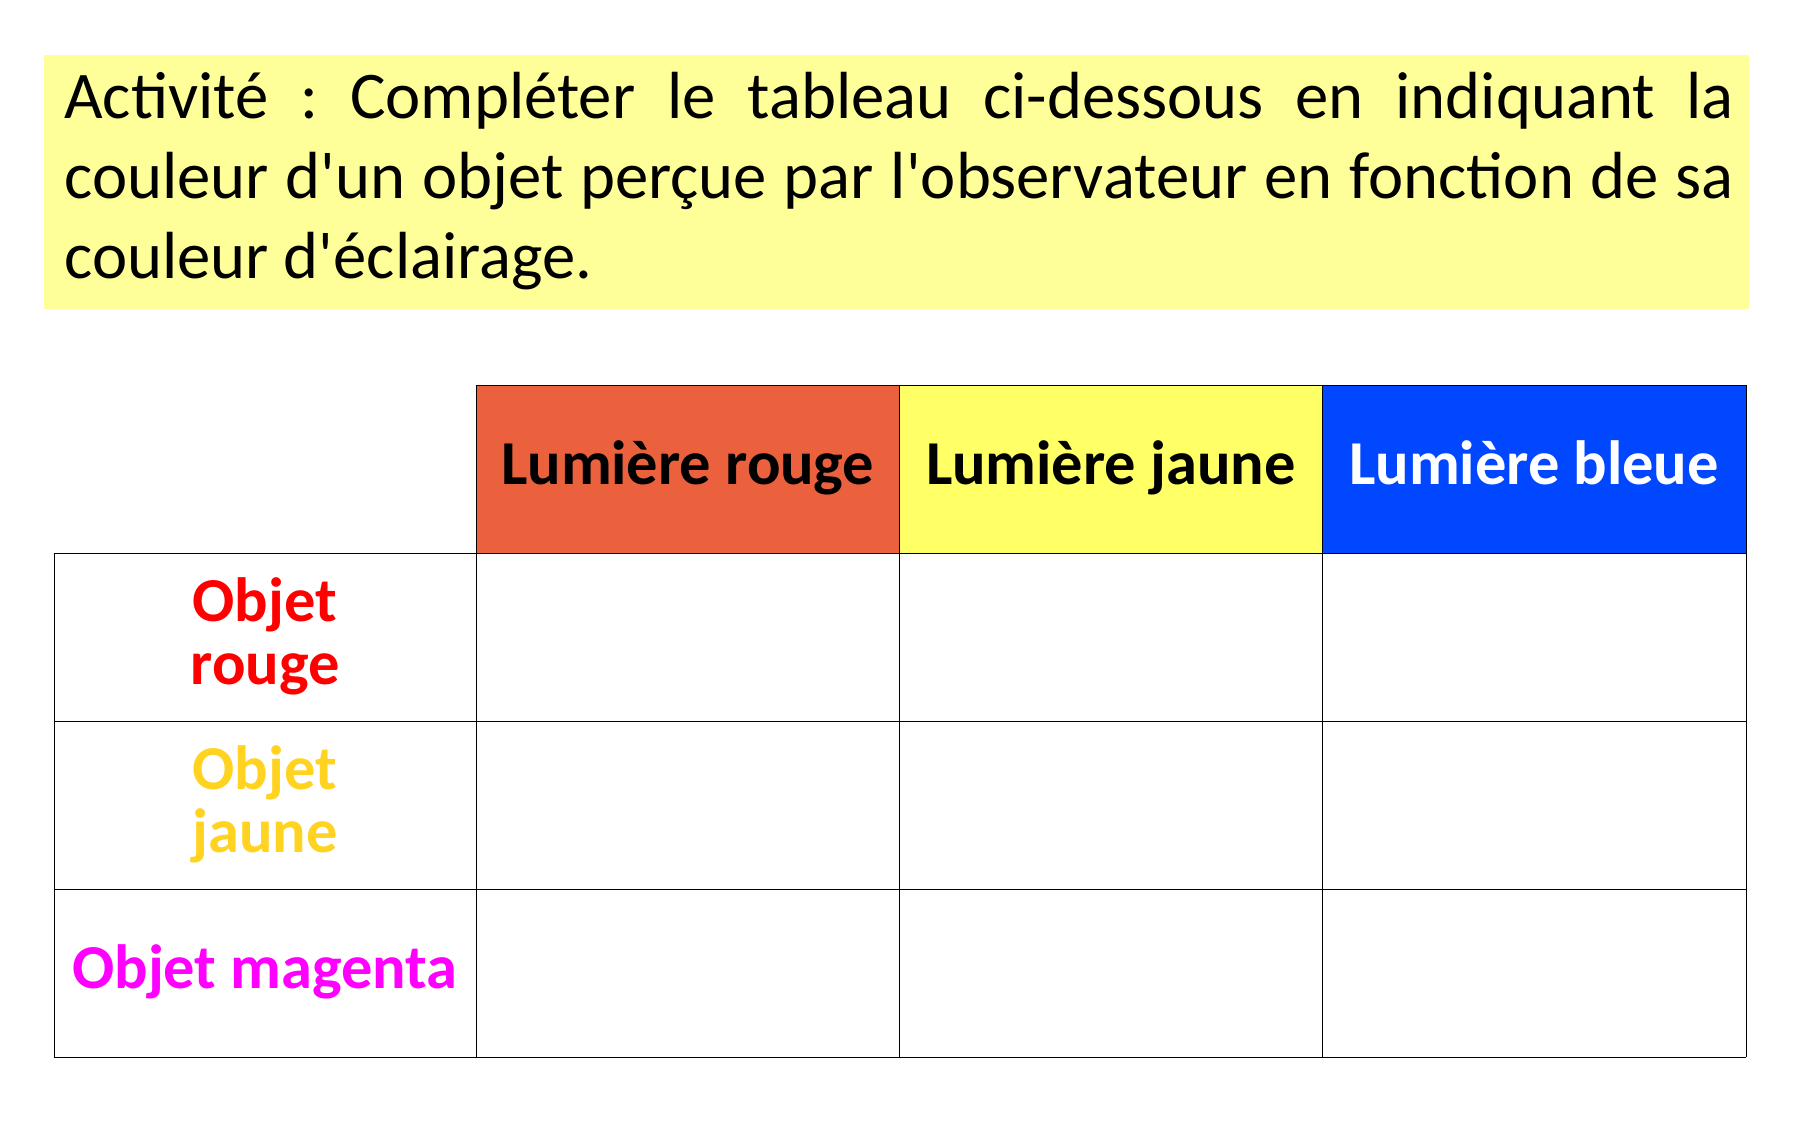

# Activité : Compléter le tableau ci-dessous en indiquant la couleur d'un objet perçue par l'observateur en fonction de sa couleur d'éclairage.
| | Lumière rouge | Lumière jaune | Lumière bleue |
| --- | --- | --- | --- |
| Objet rouge | Rouge | Rouge | Noir |
| Objet jaune | Rouge | Jaune | Noir |
| Objet magenta | Rouge | Rouge | Bleu |